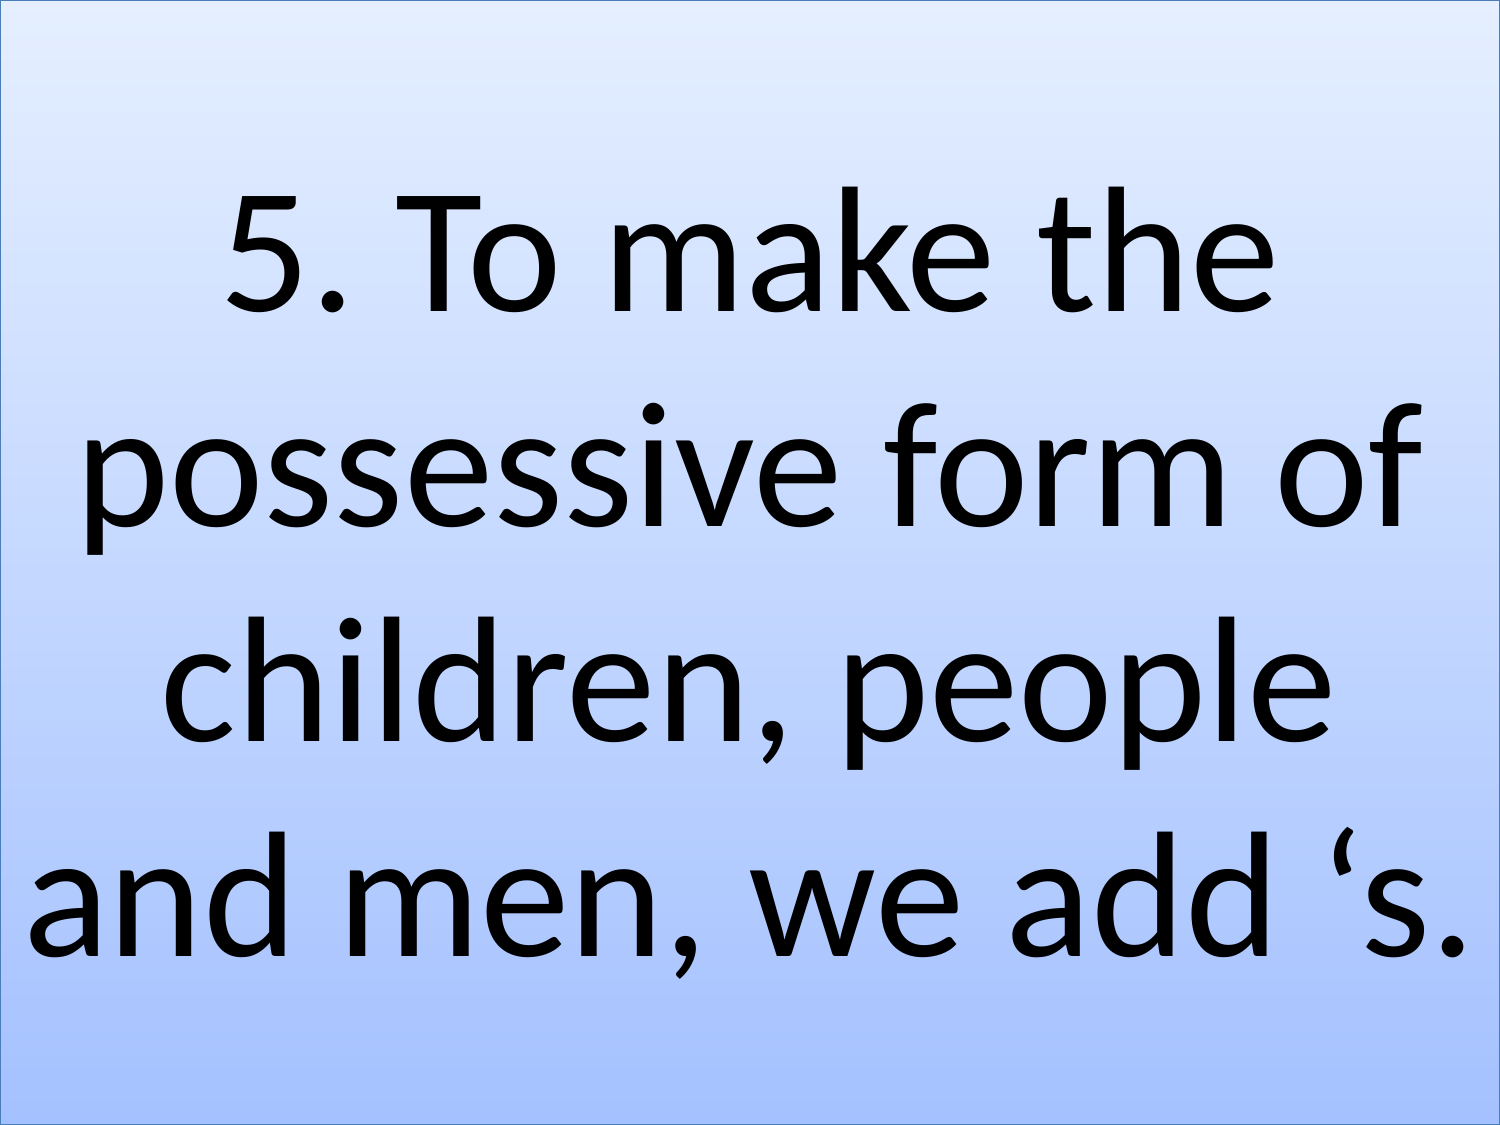

# 5. To make the possessive form of children, people and men, we add ‘s.